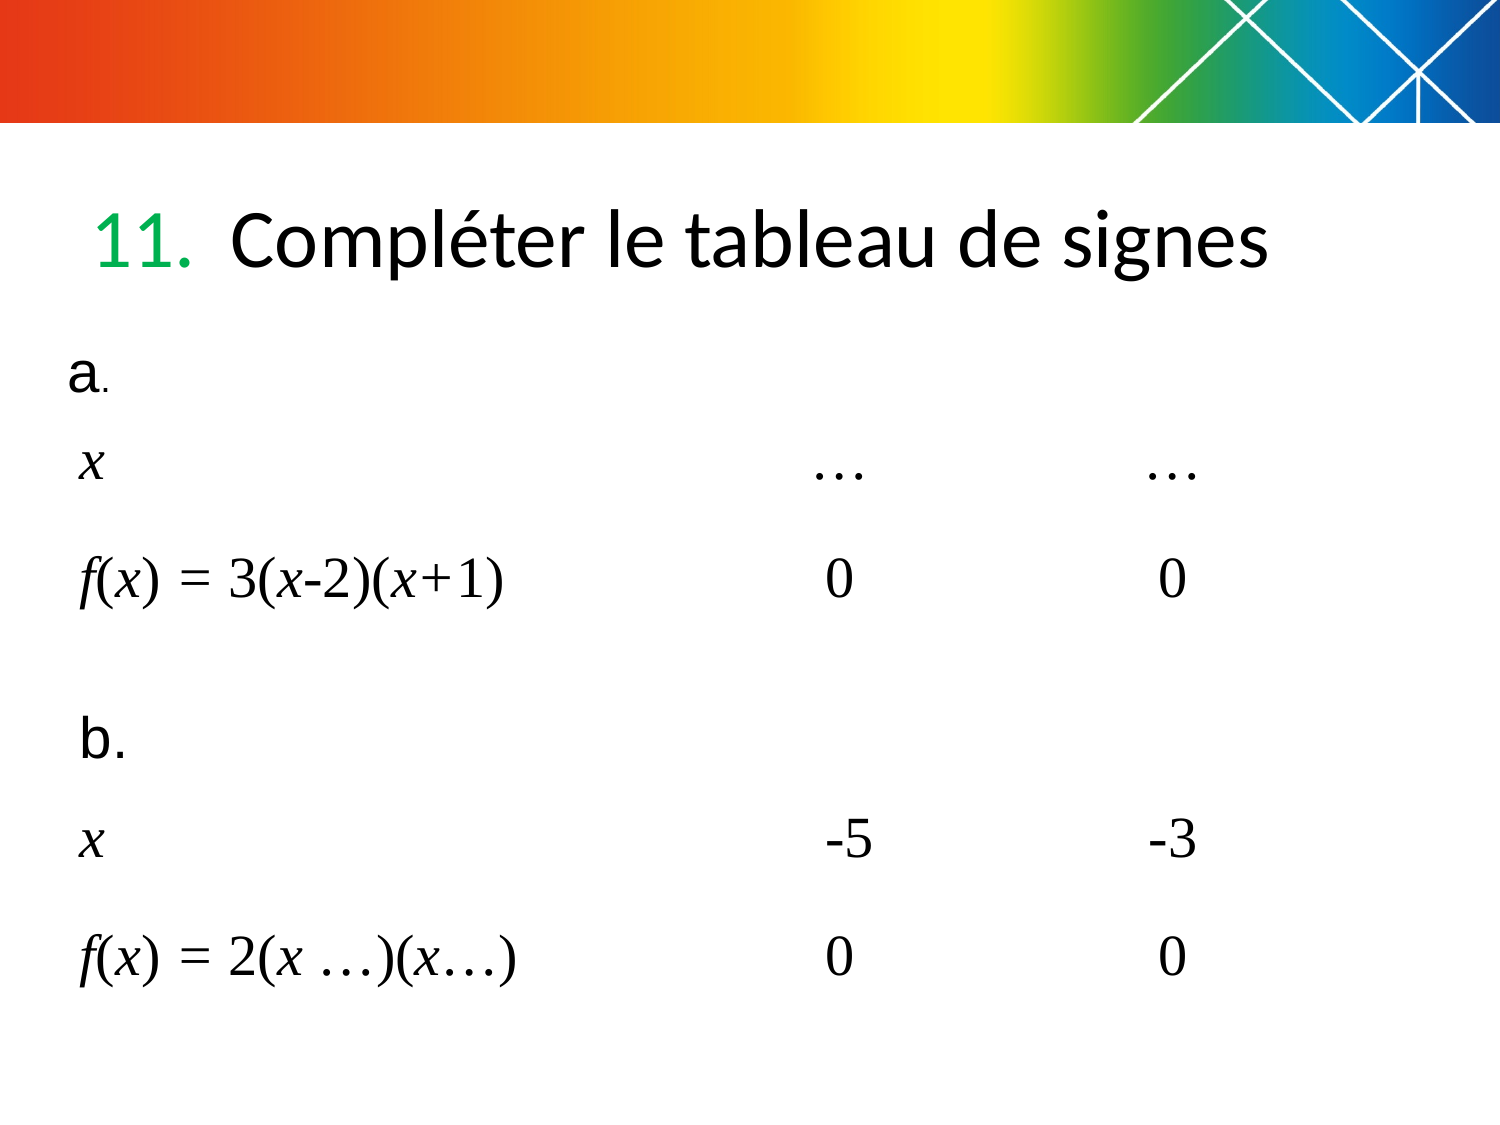

# Compléter le tableau de signes
a.
| x | … … |
| --- | --- |
| f(x) = 3(x-2)(x+1) | 0 0 |
b.
| x | -5 -3 |
| --- | --- |
| f(x) = 2(x …)(x…) | 0 0 |